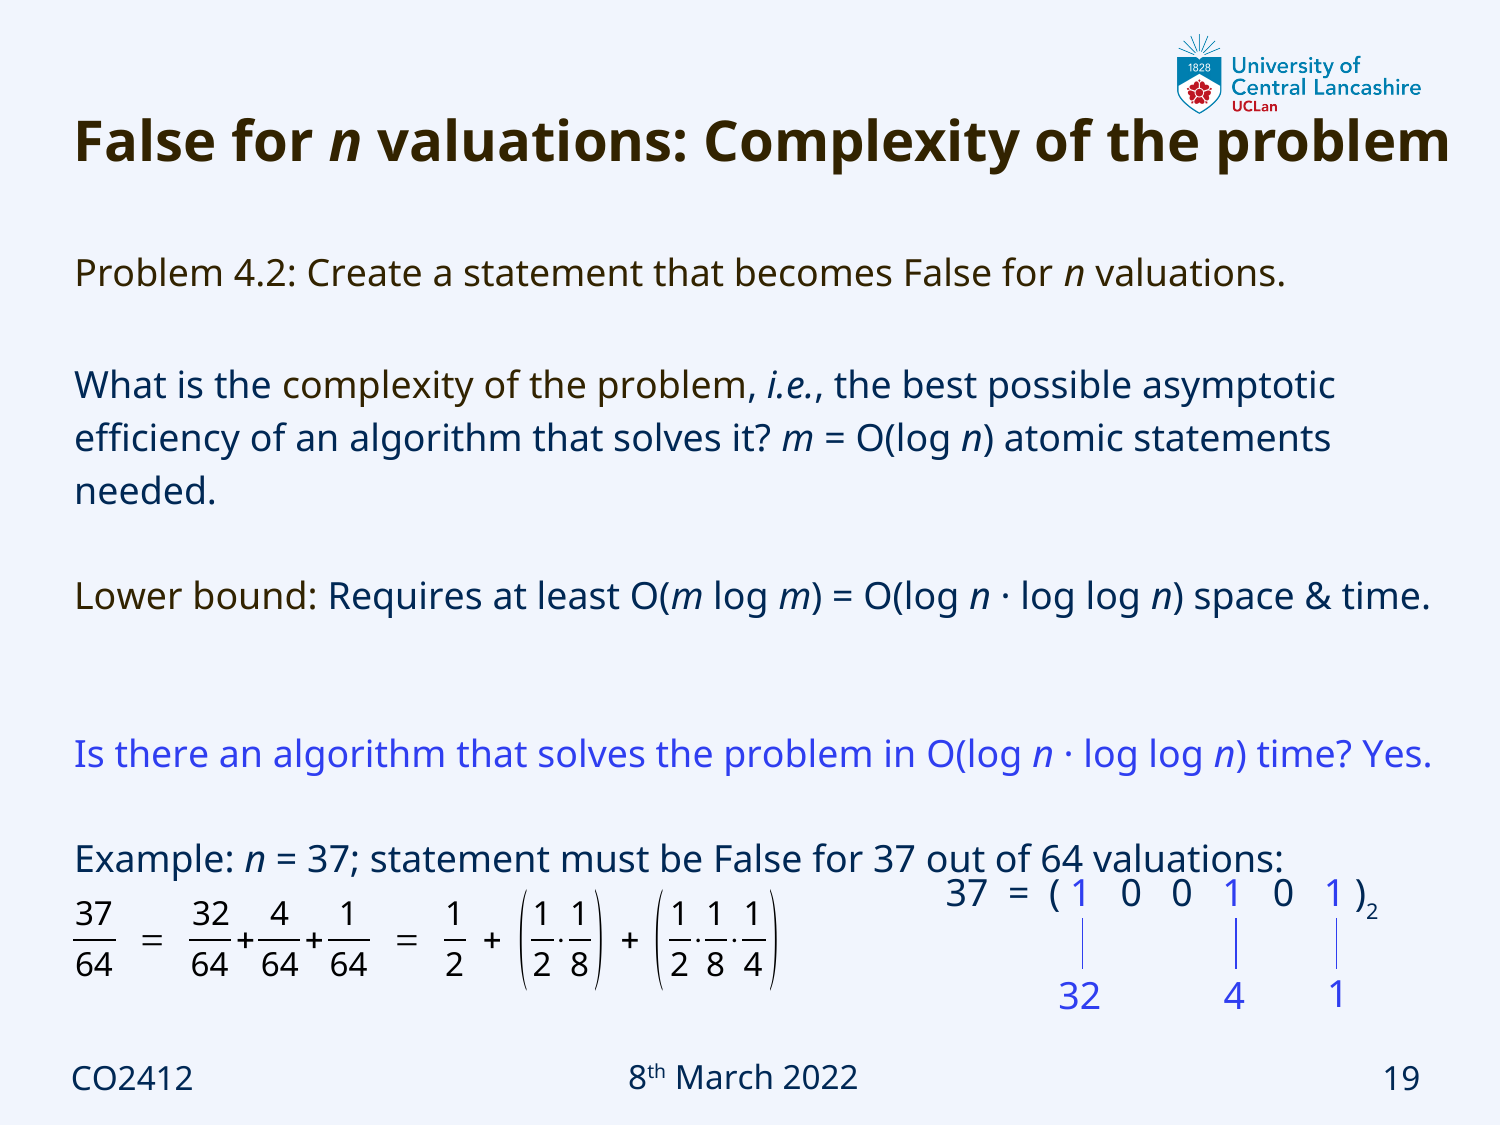

# False for n valuations: Complexity of the problem
Problem 4.2: Create a statement that becomes False for n valuations.
What is the complexity of the problem, i.e., the best possible asymptotic efficiency of an algorithm that solves it? m = O(log n) atomic statements needed.
Lower bound: Requires at least O(m log m) = O(log n · log log n) space & time.
Is there an algorithm that solves the problem in O(log n · log log n) time? Yes.
Example: n = 37; statement must be False for 37 out of 64 valuations:
37 = ( 1 0 0 1 0 1 )2
1
32
4